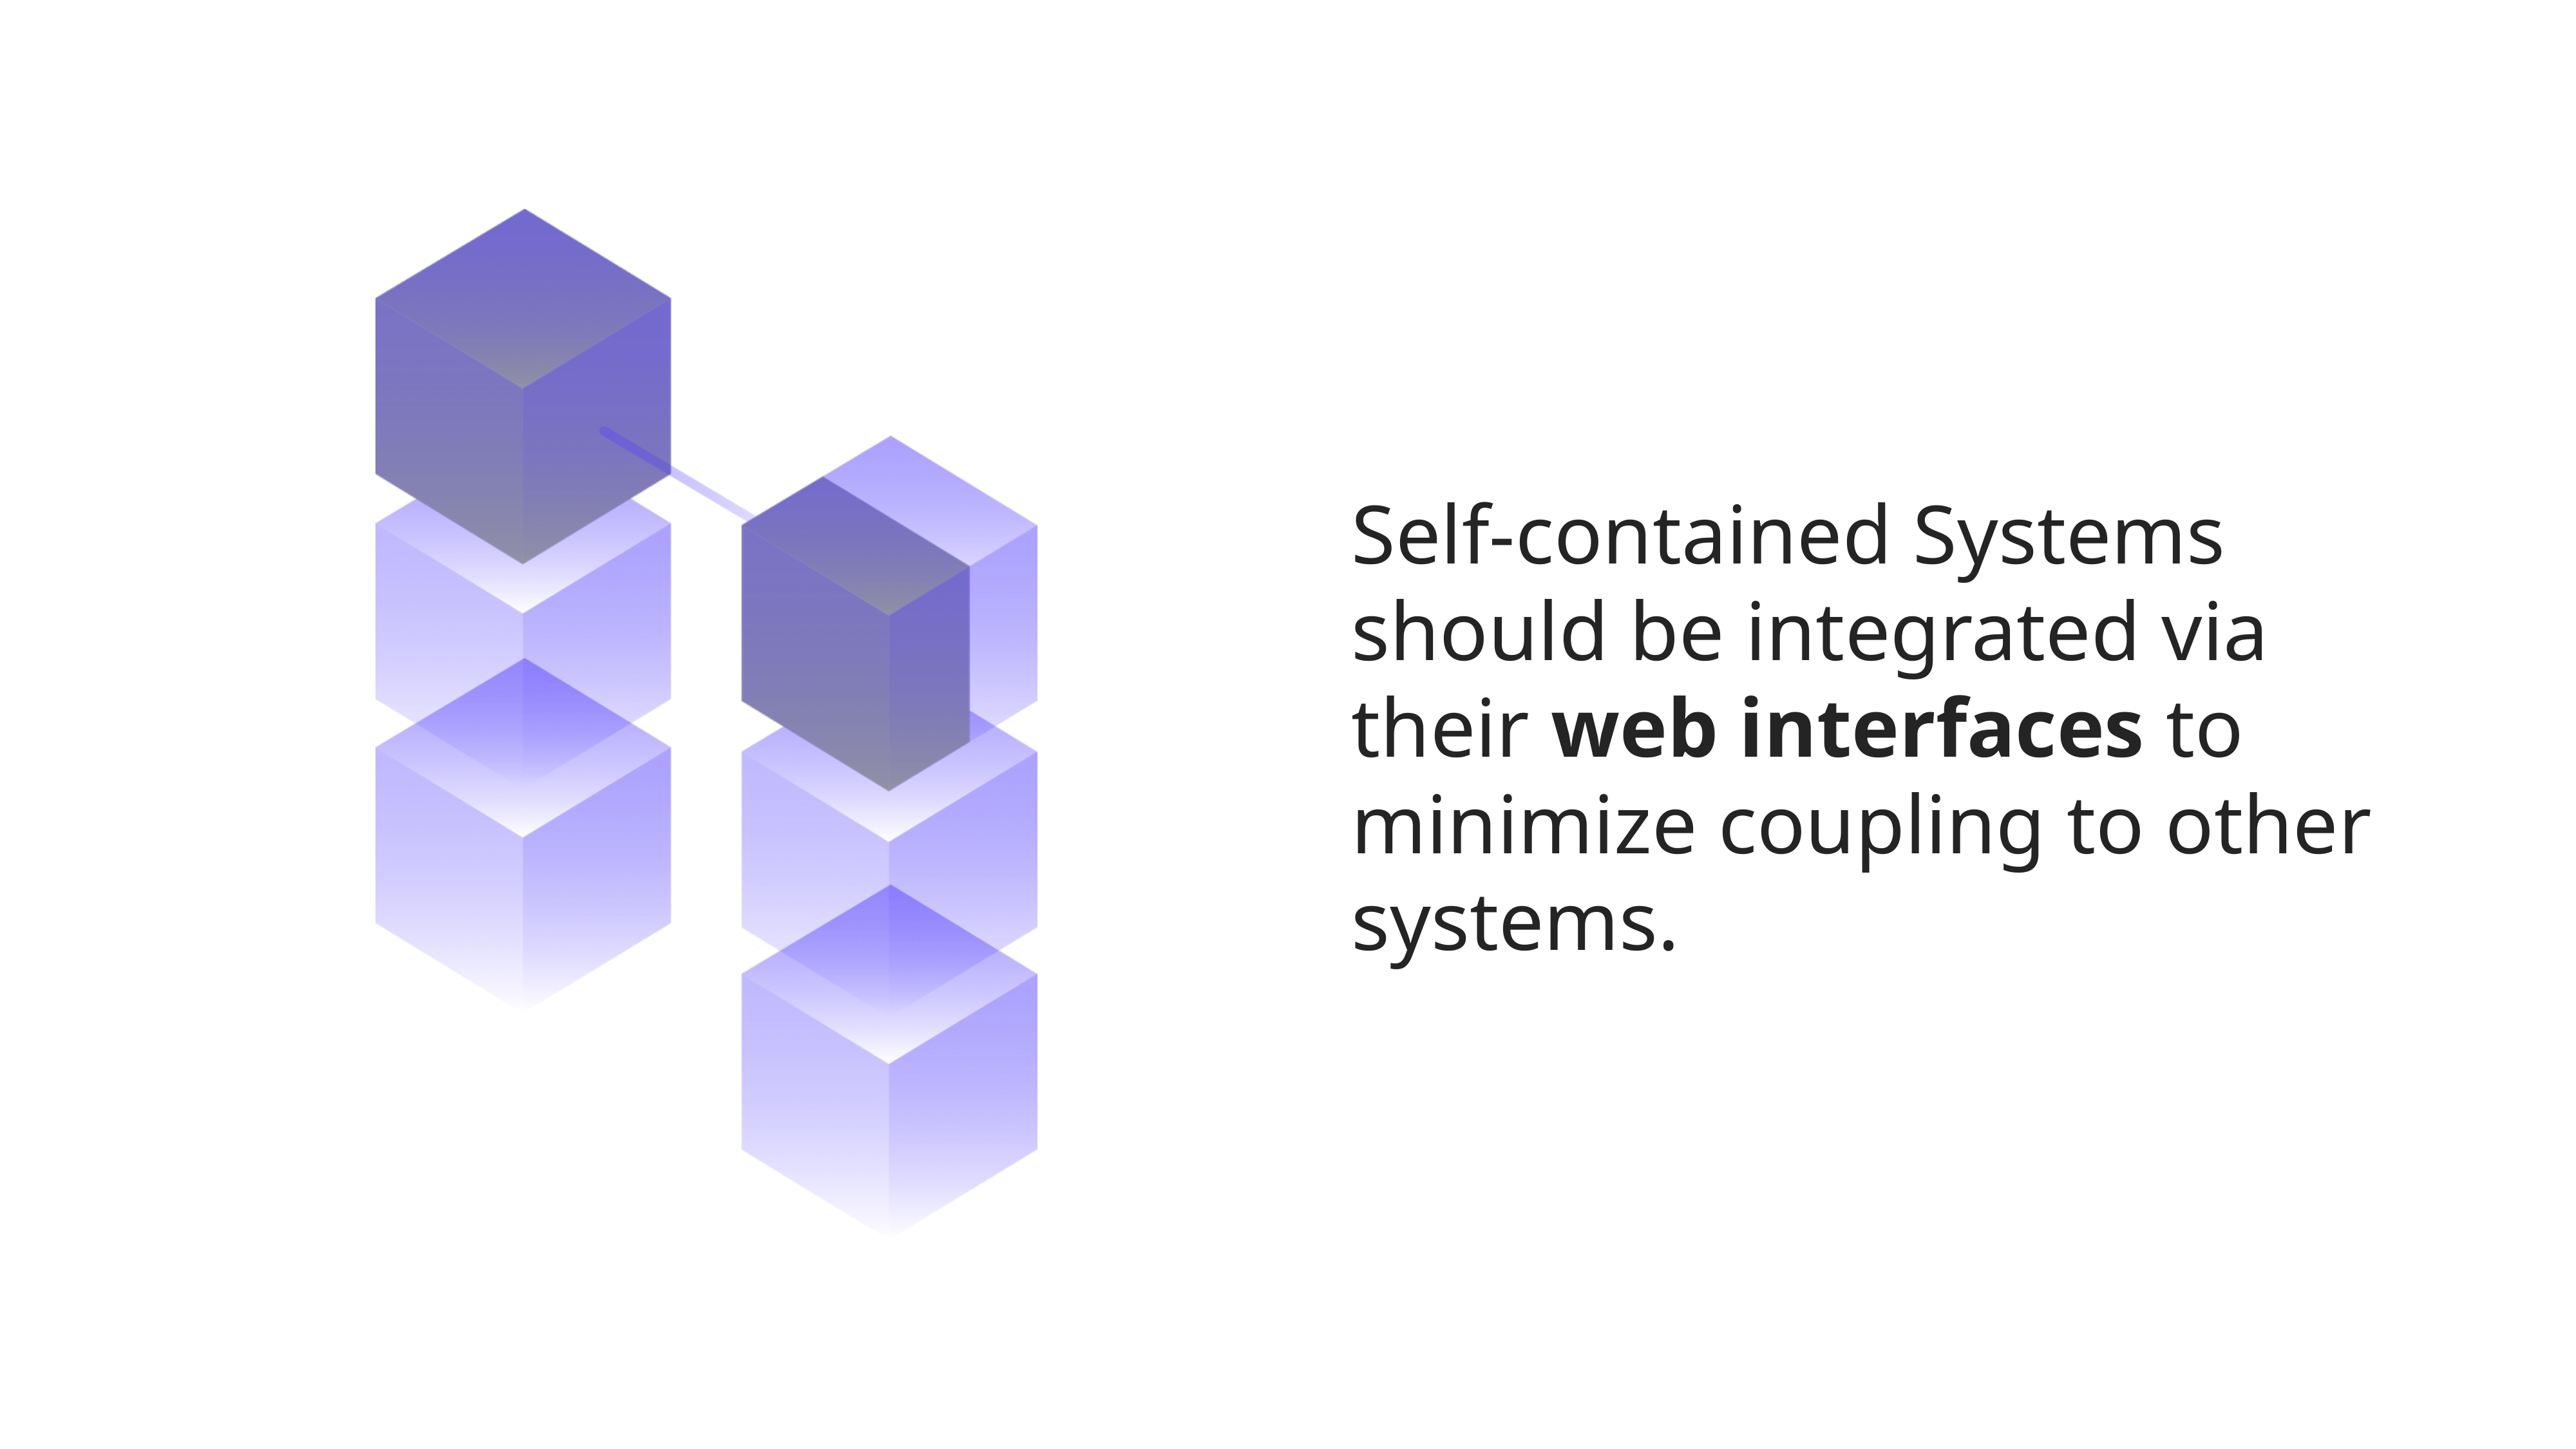

# Self-contained Systems should be integrated via their web interfaces to minimize coupling to other systems.